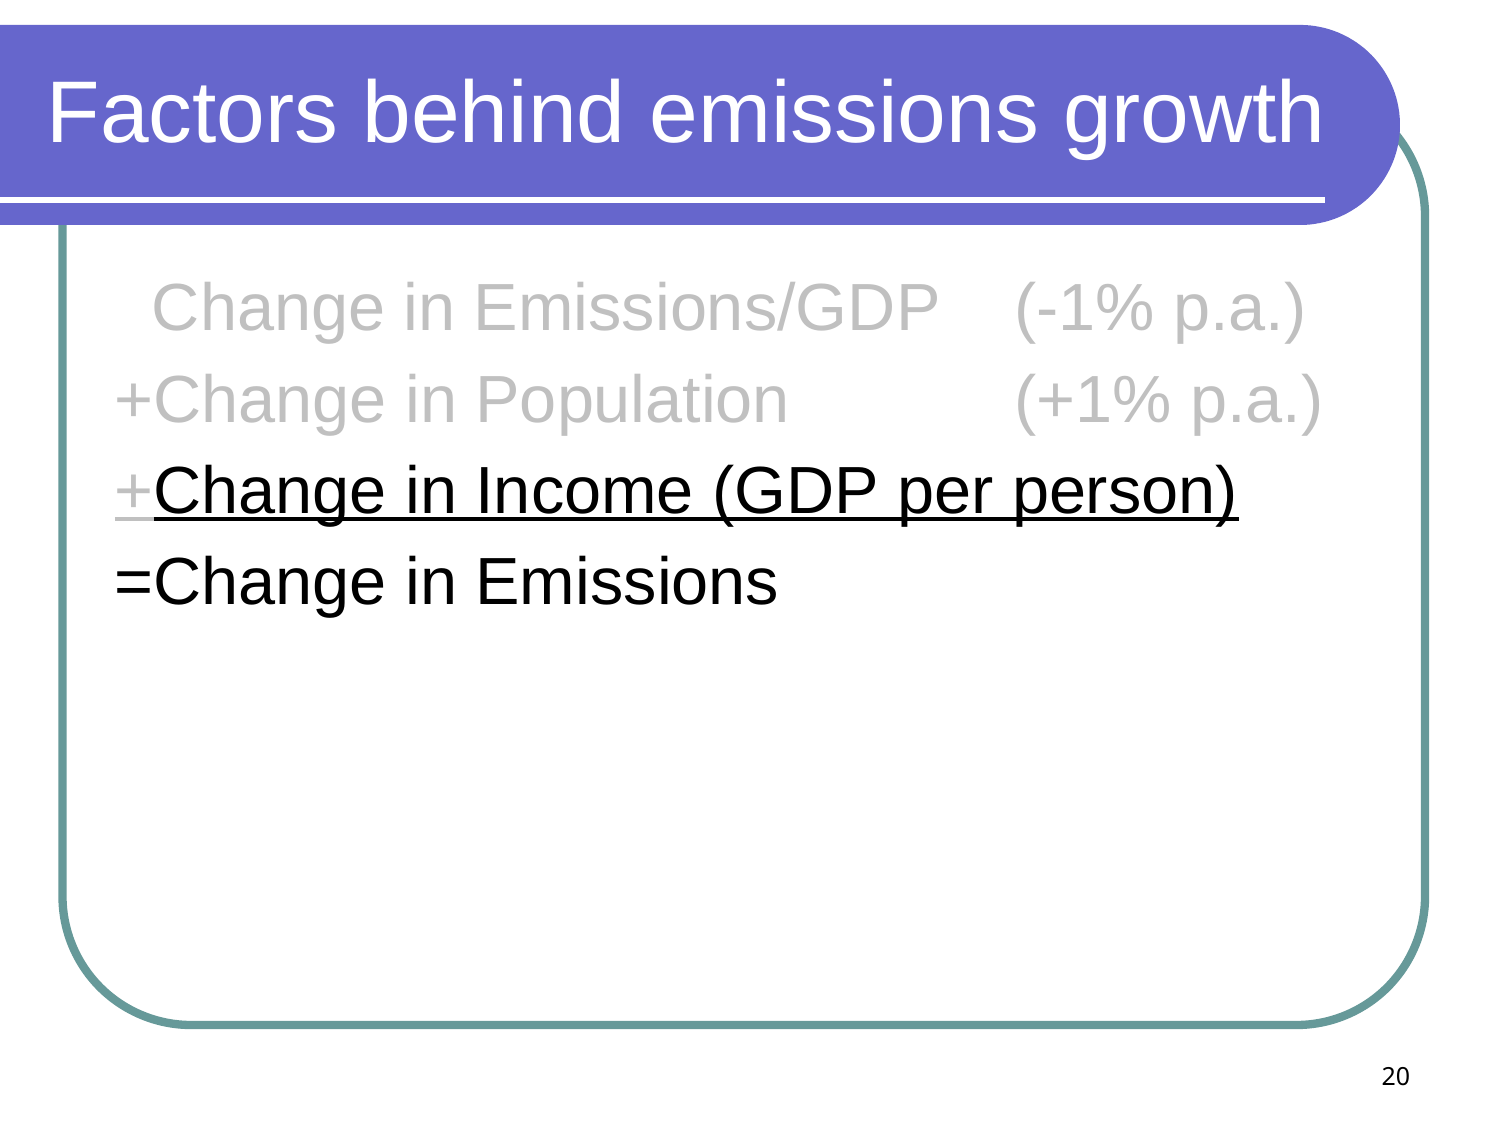

# Factors behind emissions growth
 Change in Emissions/GDP 	(-1% p.a.)
+Change in Population 		(+1% p.a.)
+Change in Income (GDP per person)
=Change in Emissions
20